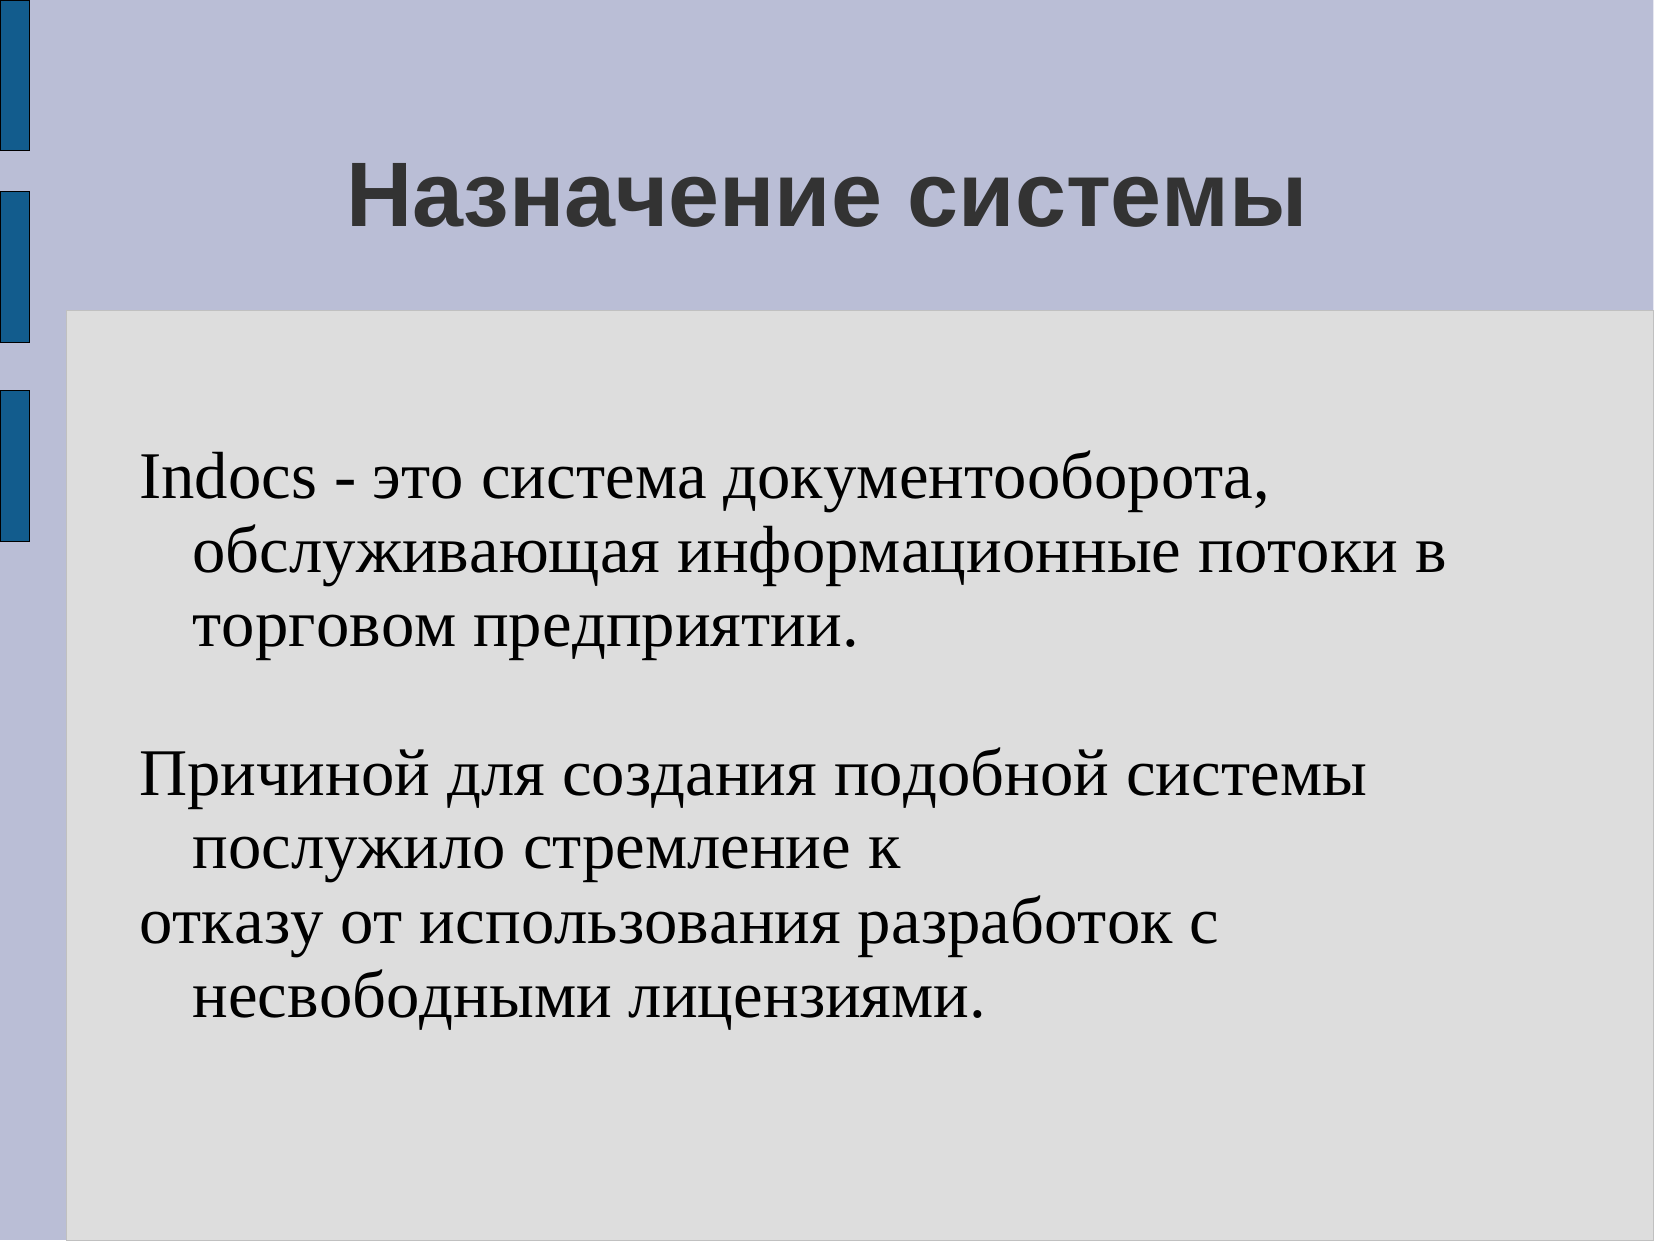

# Назначение системы
Indocs - это система документооборота, обслуживающая информационные потоки в торговом предприятии.
Причиной для создания подобной системы послужило стремление к
отказу от использования разработок с несвободными лицензиями.